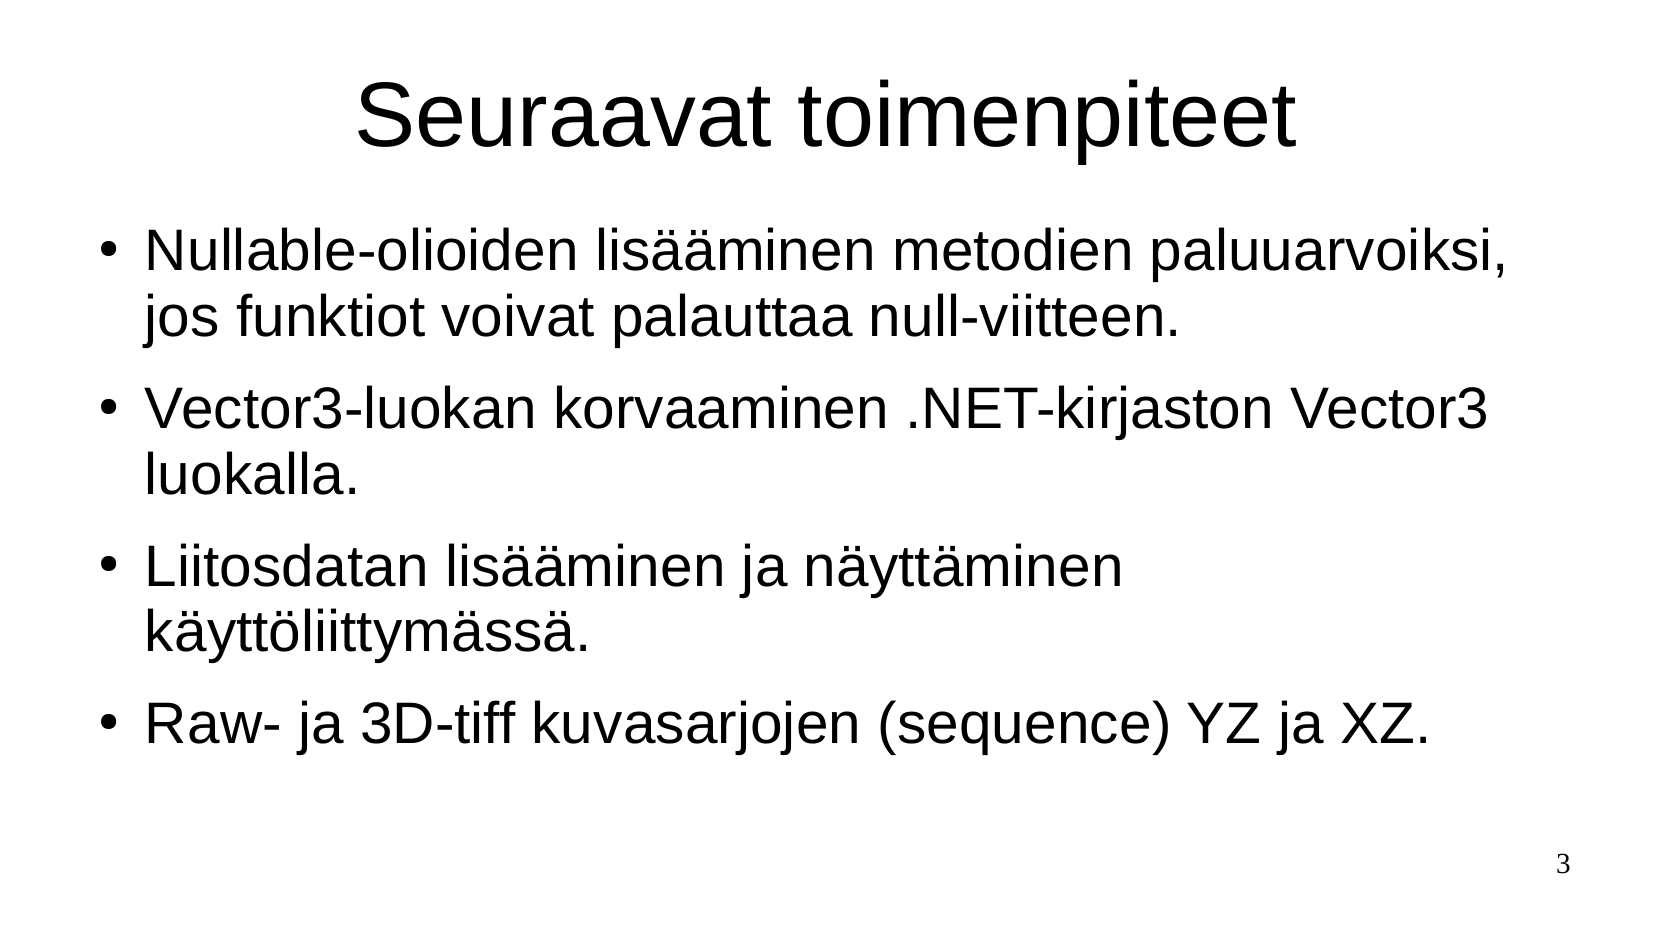

# Seuraavat toimenpiteet
Nullable-olioiden lisääminen metodien paluuarvoiksi, jos funktiot voivat palauttaa null-viitteen.
Vector3-luokan korvaaminen .NET-kirjaston Vector3 luokalla.
Liitosdatan lisääminen ja näyttäminen käyttöliittymässä.
Raw- ja 3D-tiff kuvasarjojen (sequence) YZ ja XZ.
3